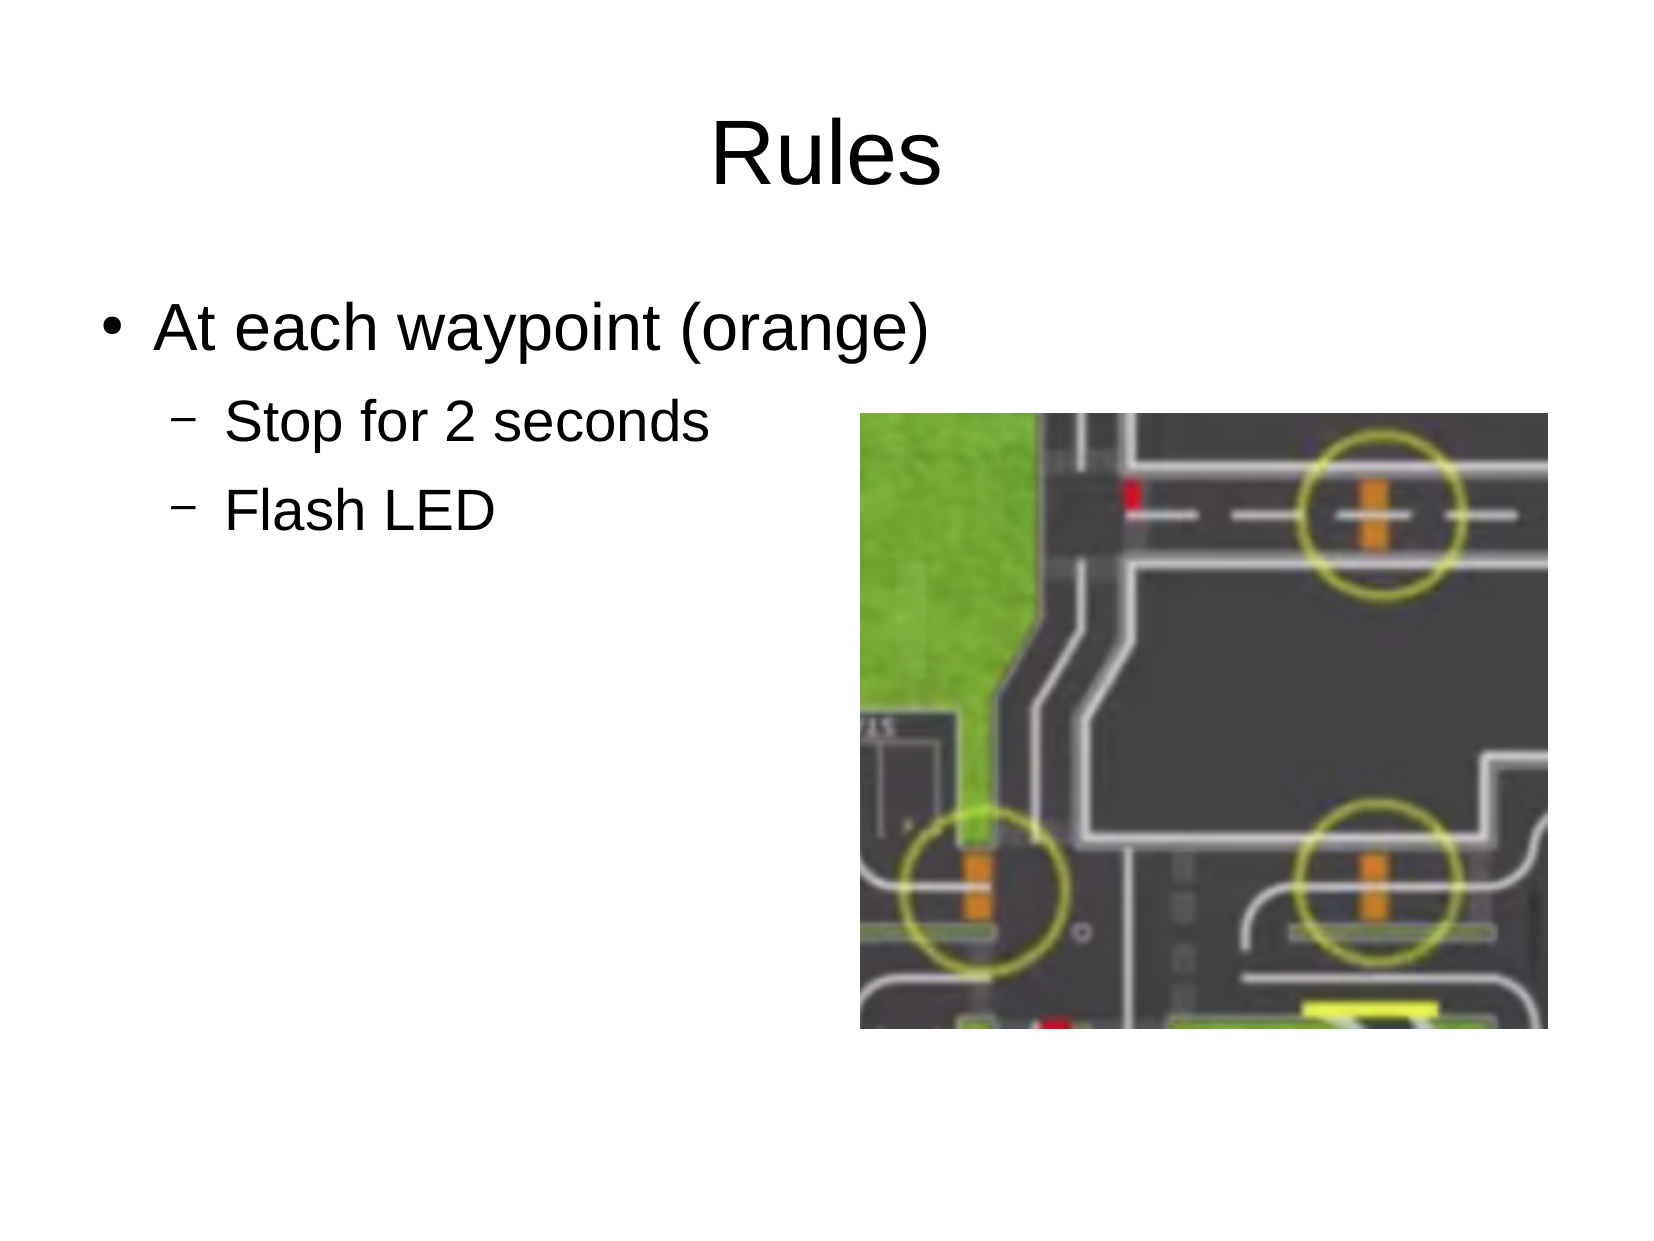

# Rules
At each waypoint (orange)
Stop for 2 seconds
Flash LED